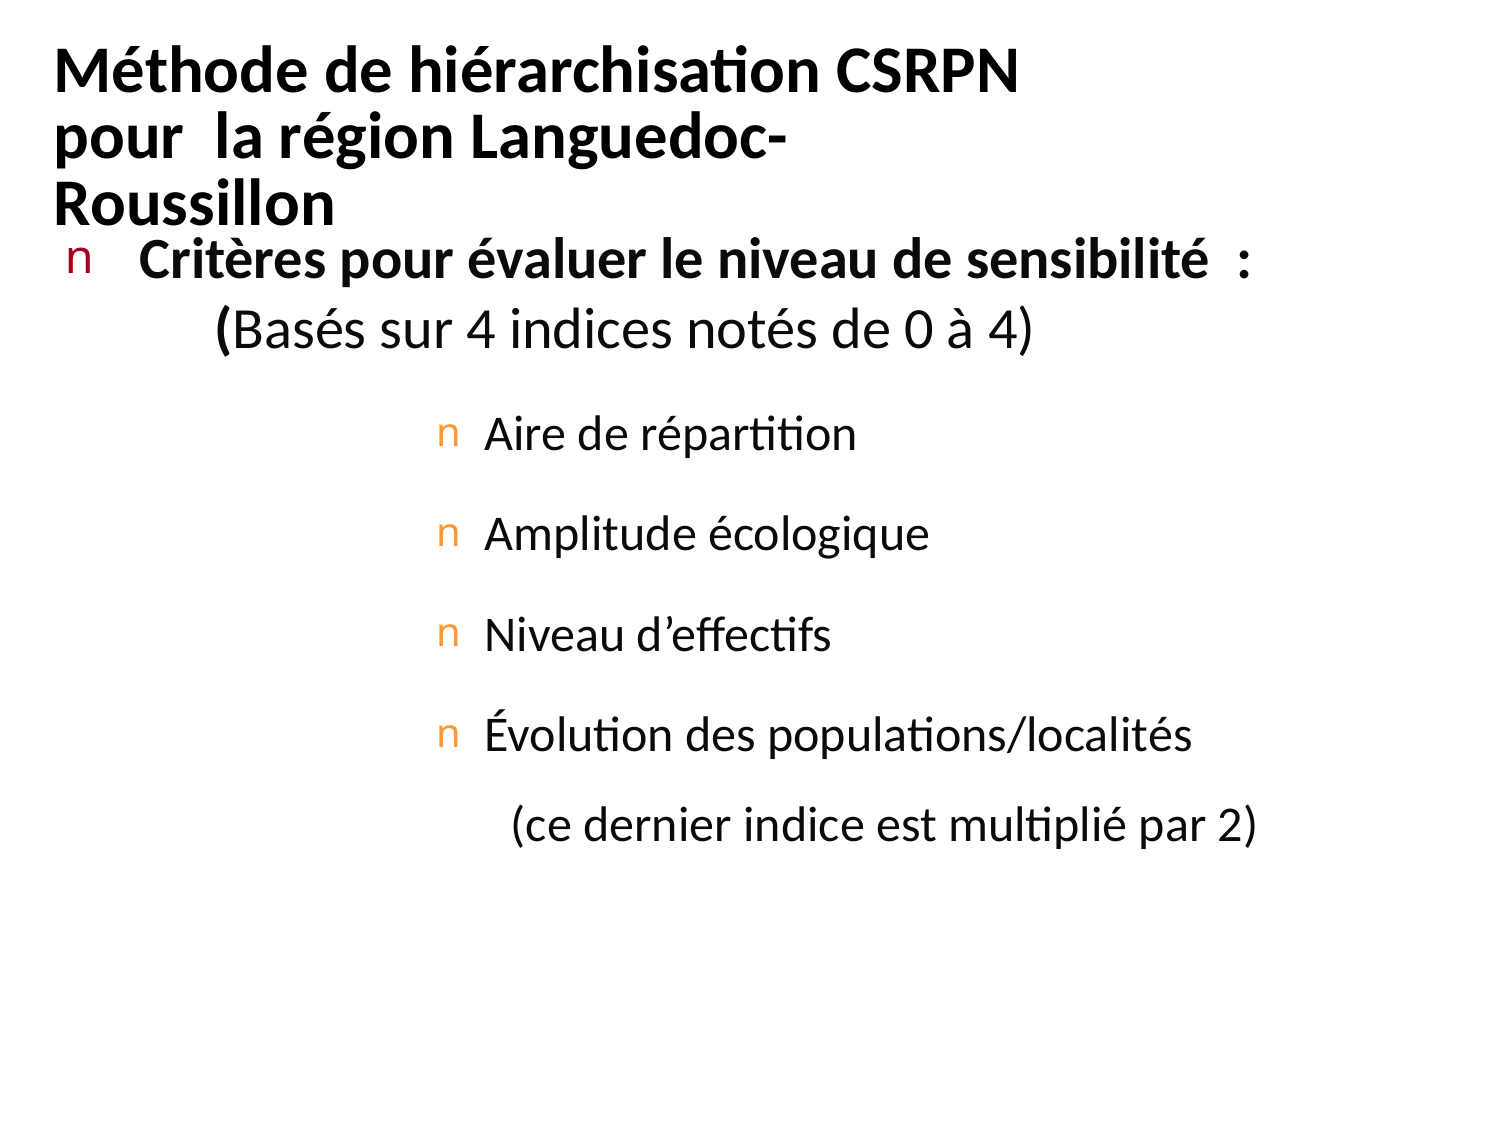

Méthode de hiérarchisation CSRPN
pour la région Languedoc-Roussillon
Critères pour évaluer le niveau de sensibilité :
(Basés sur 4 indices notés de 0 à 4)
 Aire de répartition
 Amplitude écologique
 Niveau d’effectifs
 Évolution des populations/localités
(ce dernier indice est multiplié par 2)